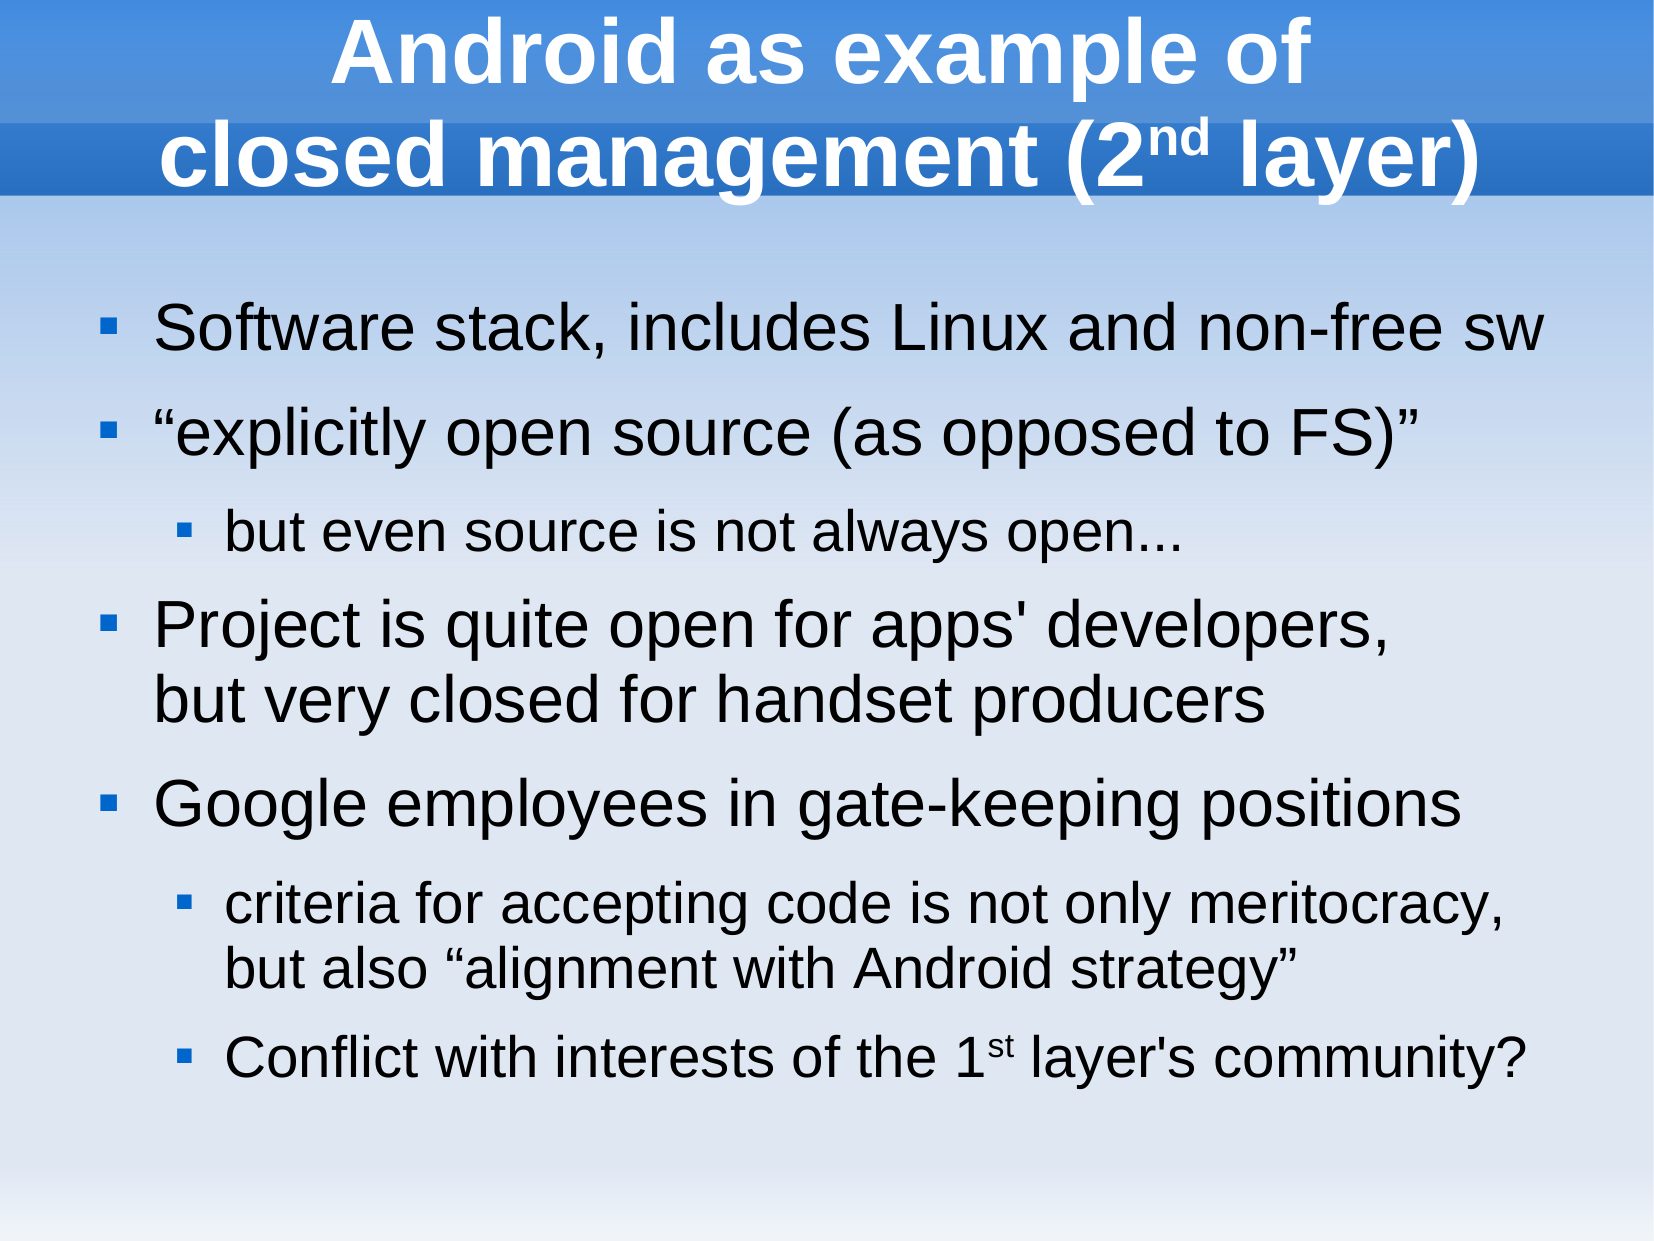

# Android as example of closed management (2nd layer)
Software stack, includes Linux and non-free sw
“explicitly open source (as opposed to FS)”
but even source is not always open...
Project is quite open for apps' developers,
but very closed for handset producers
Google employees in gate-keeping positions
criteria for accepting code is not only meritocracy, but also “alignment with Android strategy”
Conflict with interests of the 1st layer's community?